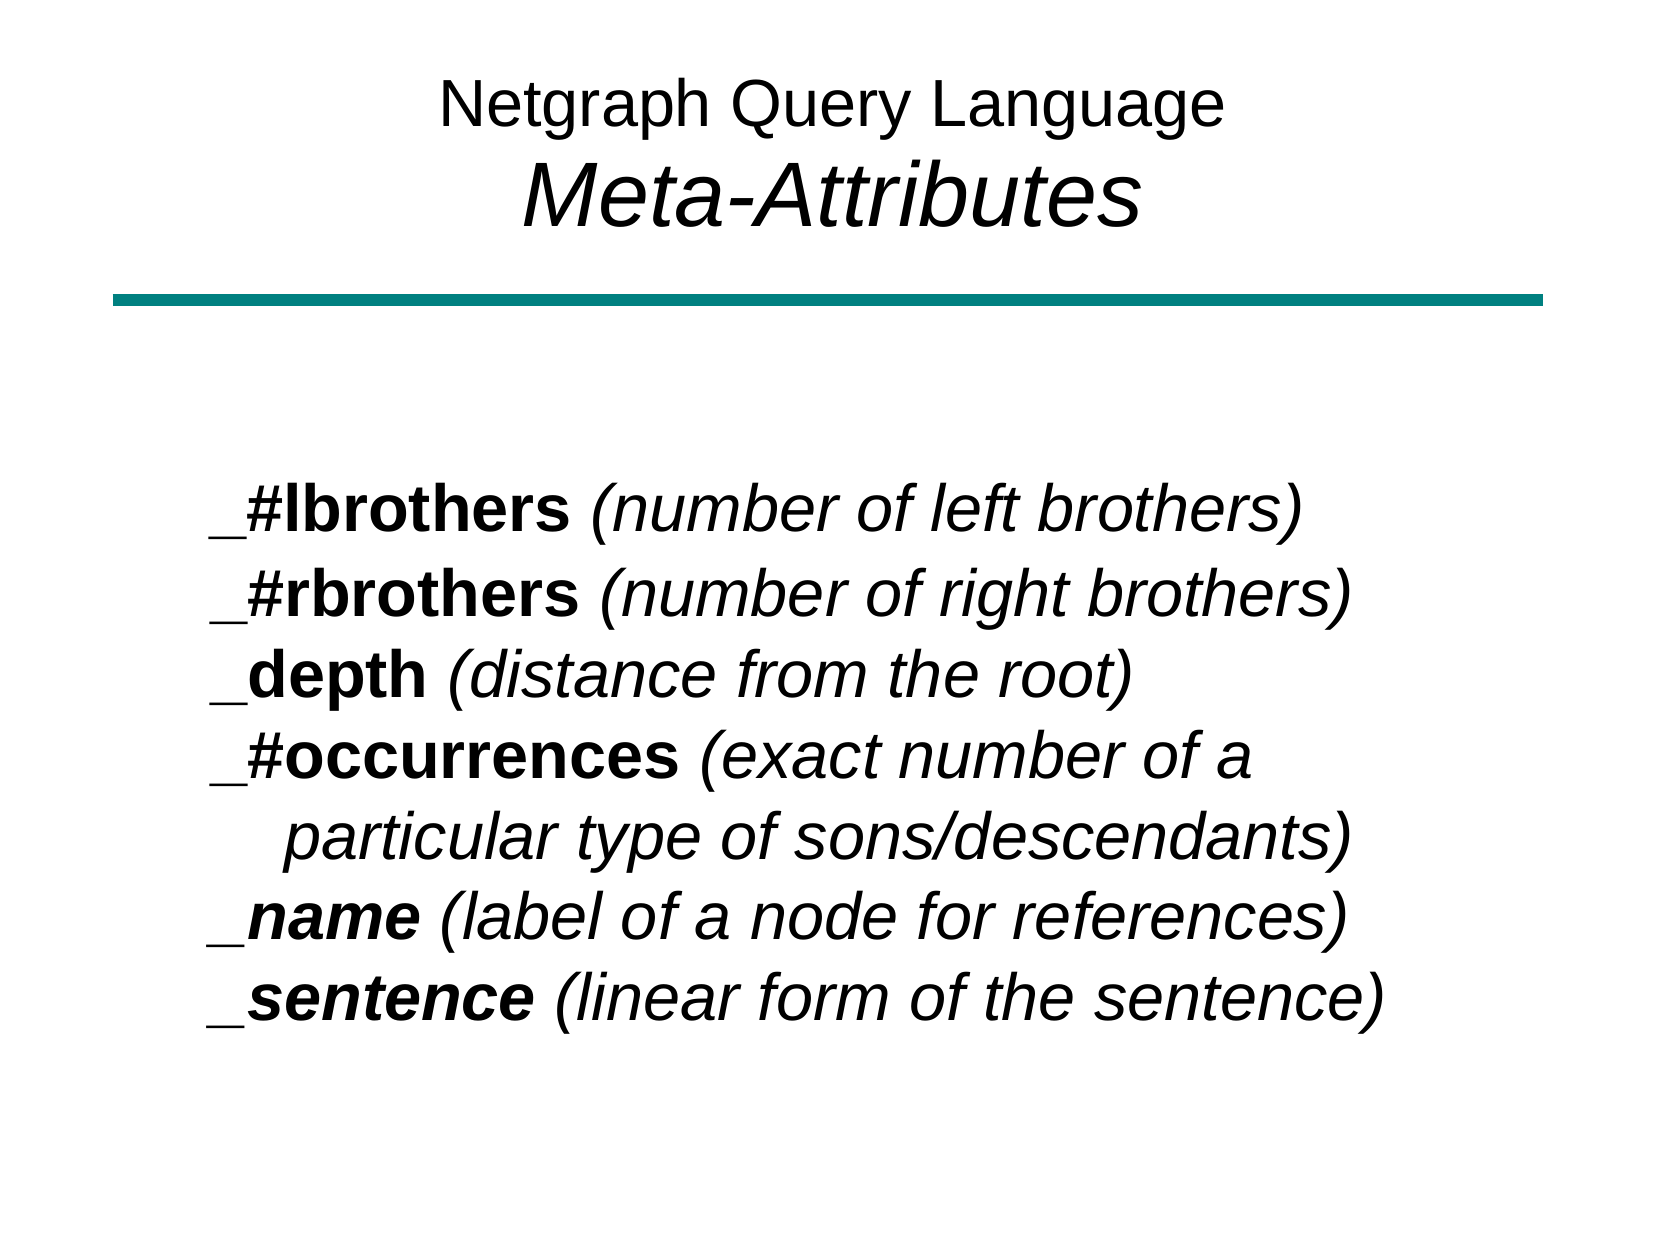

# Netgraph Query Language Meta-Attributes
 _#lbrothers (number of left brothers)
 _#rbrothers (number of right brothers)
 _depth (distance from the root)
 _#occurrences (exact number of a
 particular type of sons/descendants)
 _name (label of a node for references)
 _sentence (linear form of the sentence)